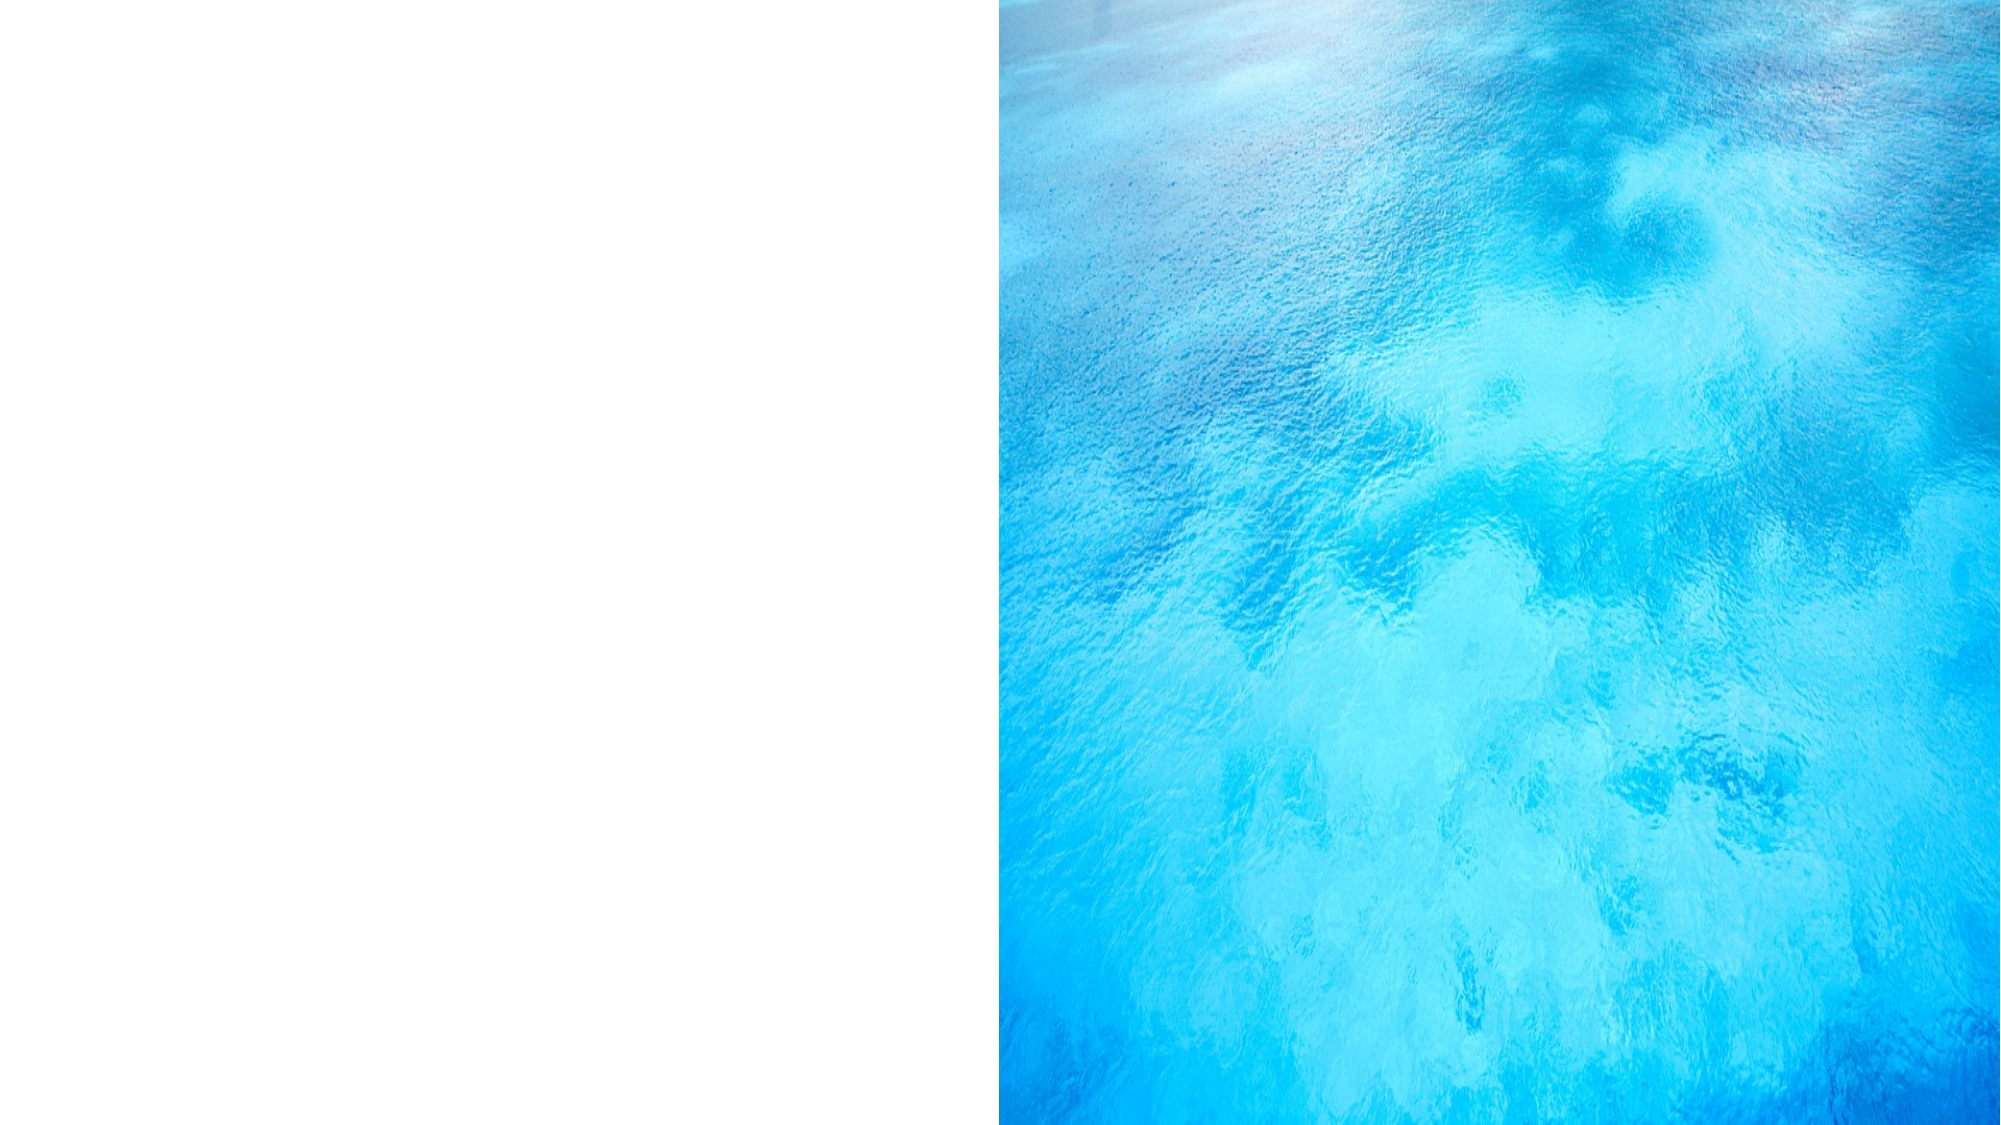

# Self-Regulation
To manage and regulate your emotions. It simply means waiting for the right time, place, and opportunity to express your emotions.
Self regulation is all about expressing your emotions appropriately.
Individuals that manage to be self-regulated:
• Are good at managing conflict and diffusing tense or difficult situations
• Are thoughtful of how they influence others
• Take responsibility of their own actions